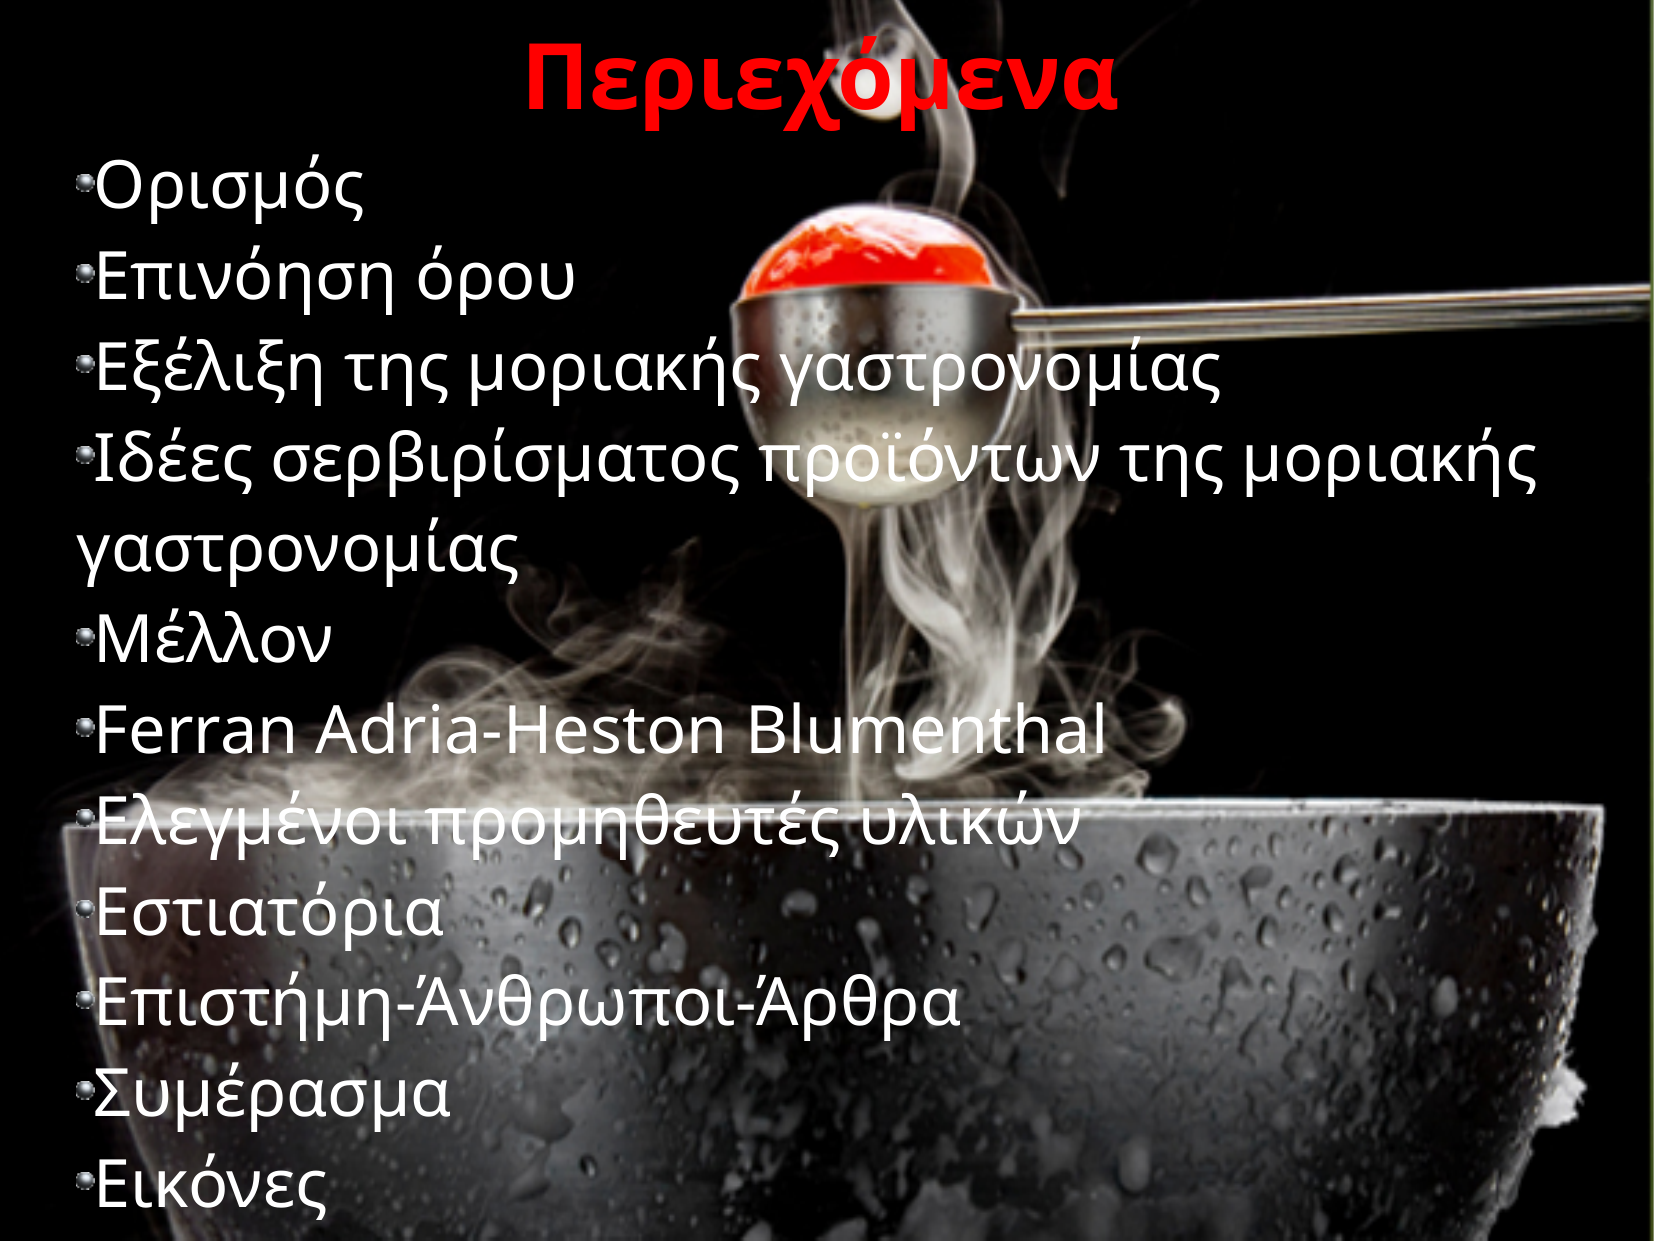

# Περιεχόμενα
Ορισμός
Επινόηση όρου
Εξέλιξη της μοριακής γαστρονομίας
Ιδέες σερβιρίσματος προϊόντων της μοριακής γαστρονομίας
Μέλλον
Ferran Adria-Heston Blumenthal
Ελεγμένοι προμηθευτές υλικών
Εστιατόρια
Επιστήμη-Άνθρωποι-Άρθρα
Συμέρασμα
Εικόνες